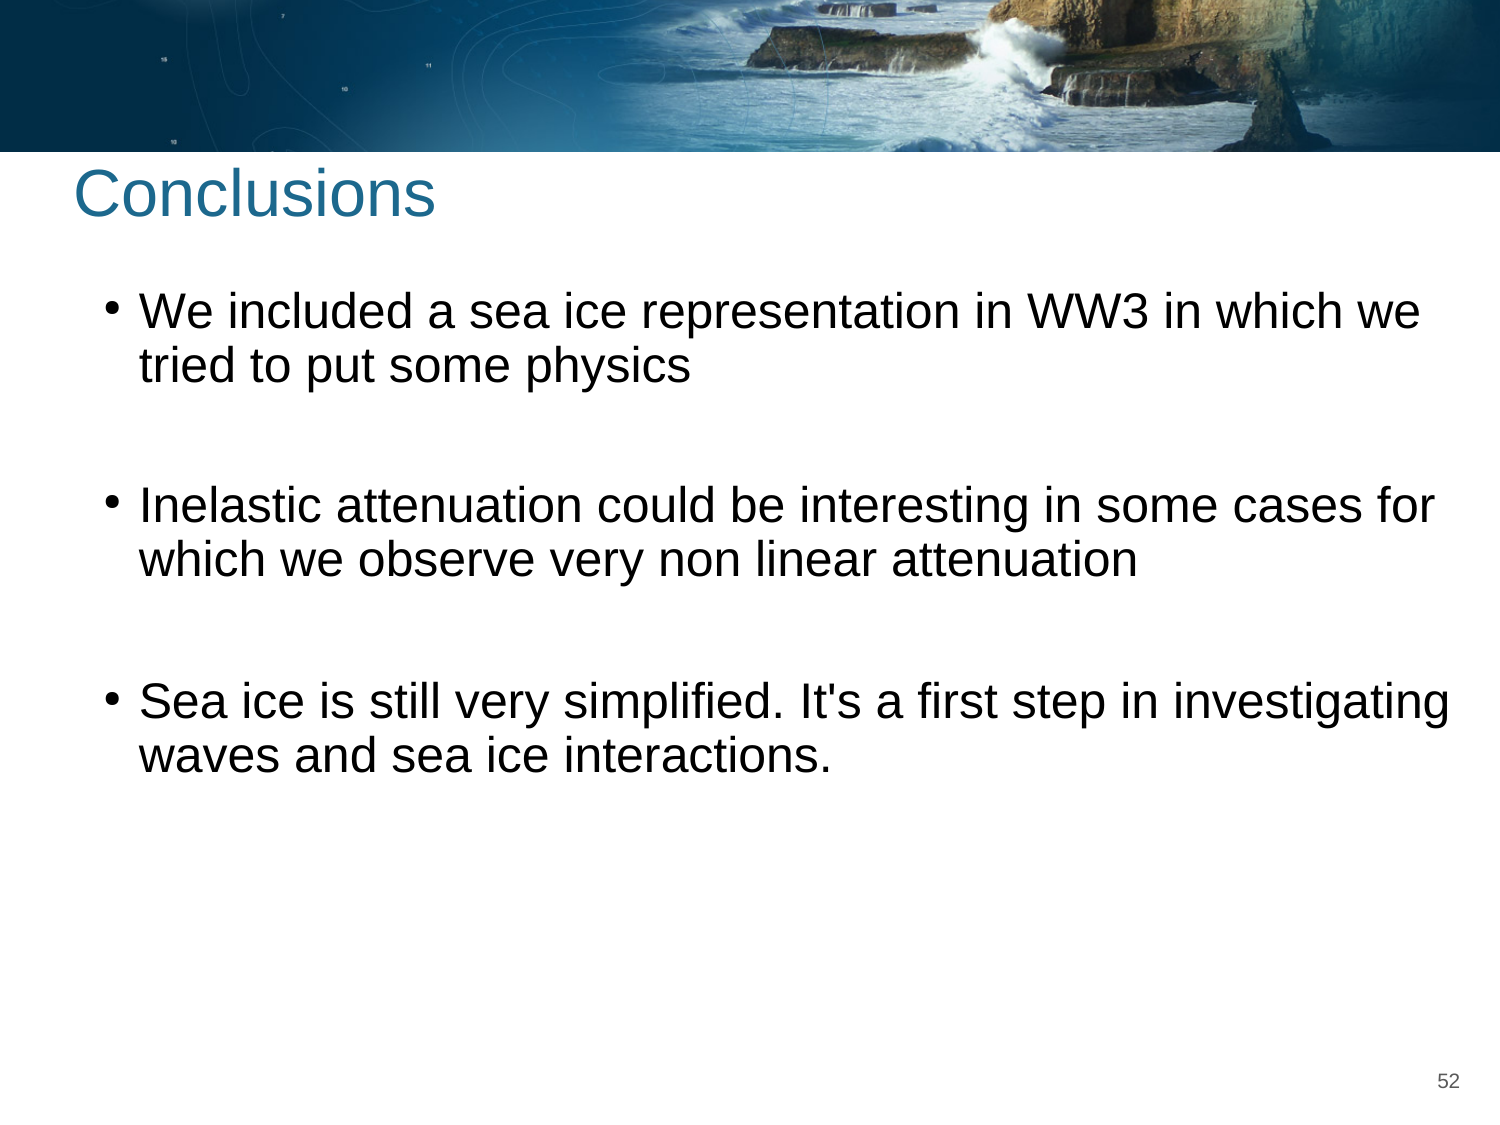

# Conclusions
We included a sea ice representation in WW3 in which we tried to put some physics
Inelastic attenuation could be interesting in some cases for which we observe very non linear attenuation
Sea ice is still very simplified. It's a first step in investigating waves and sea ice interactions.